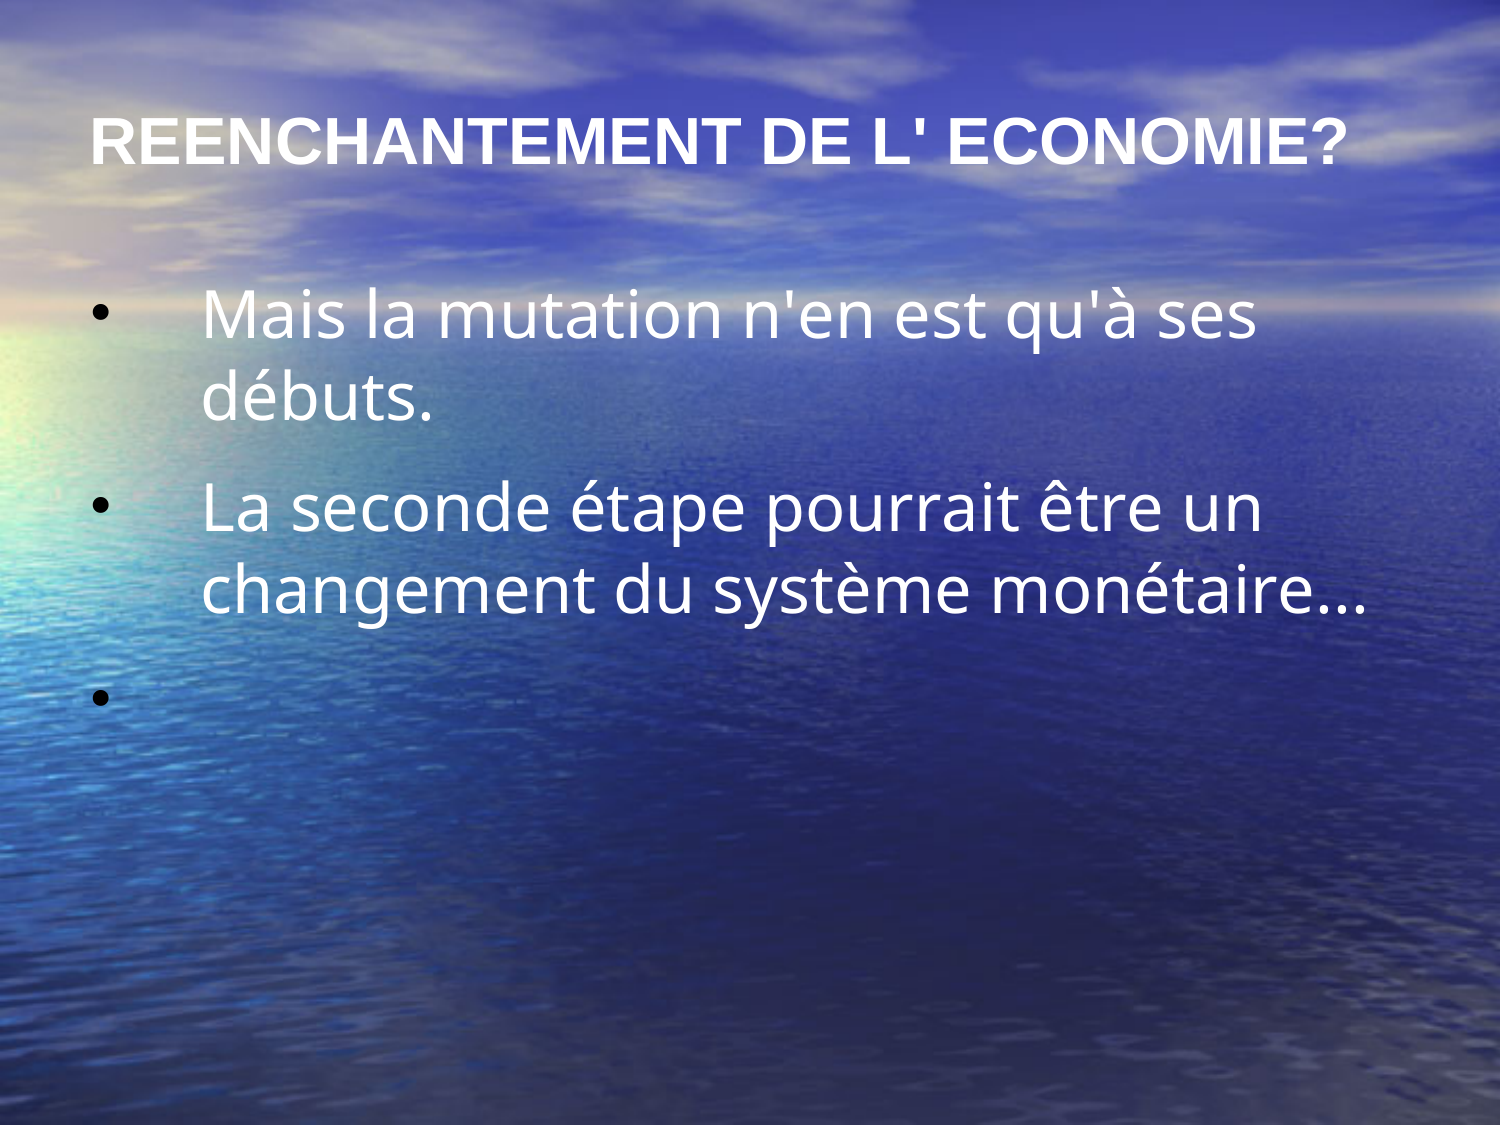

# REENCHANTEMENT DE L' ECONOMIE?
Mais la mutation n'en est qu'à ses débuts.
La seconde étape pourrait être un changement du système monétaire...